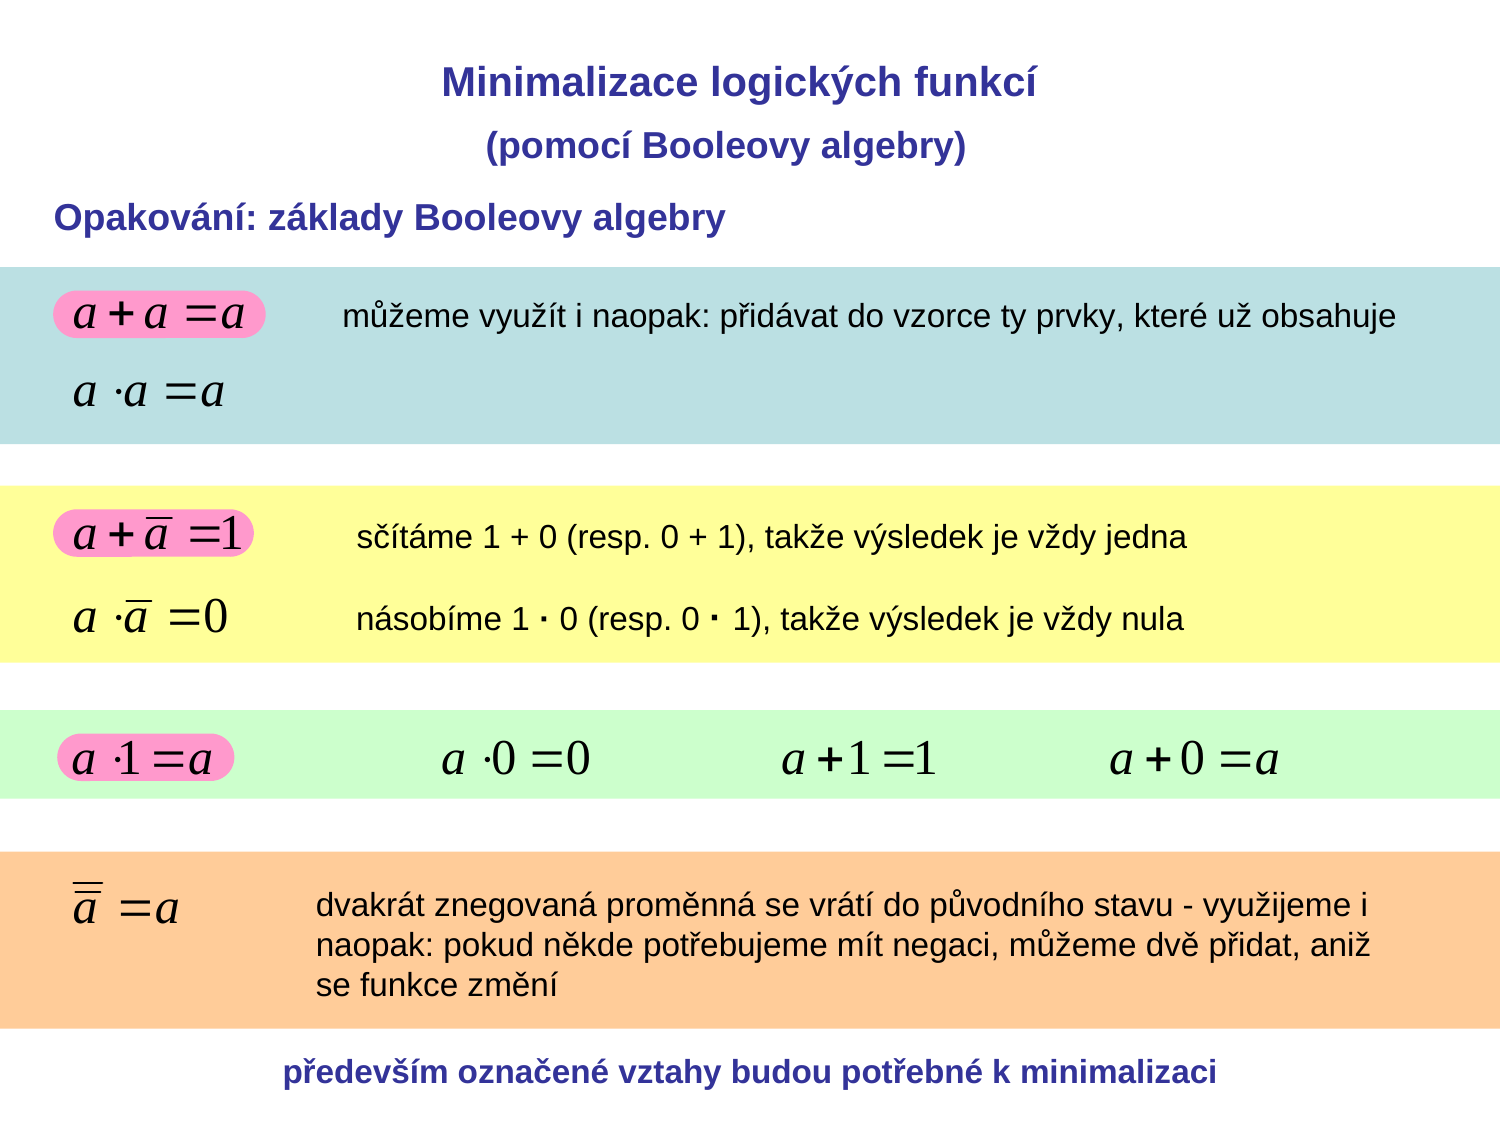

# Booleova algebra
Minimalizace logických funkcí
(pomocí Booleovy algebry)
Opakování: základy Booleovy algebry
můžeme využít i naopak: přidávat do vzorce ty prvky, které už obsahuje
sčítáme 1 + 0 (resp. 0 + 1), takže výsledek je vždy jedna
násobíme 1 · 0 (resp. 0 · 1), takže výsledek je vždy nula
dvakrát znegovaná proměnná se vrátí do původního stavu - využijeme i naopak: pokud někde potřebujeme mít negaci, můžeme dvě přidat, aniž se funkce změní
především označené vztahy budou potřebné k minimalizaci